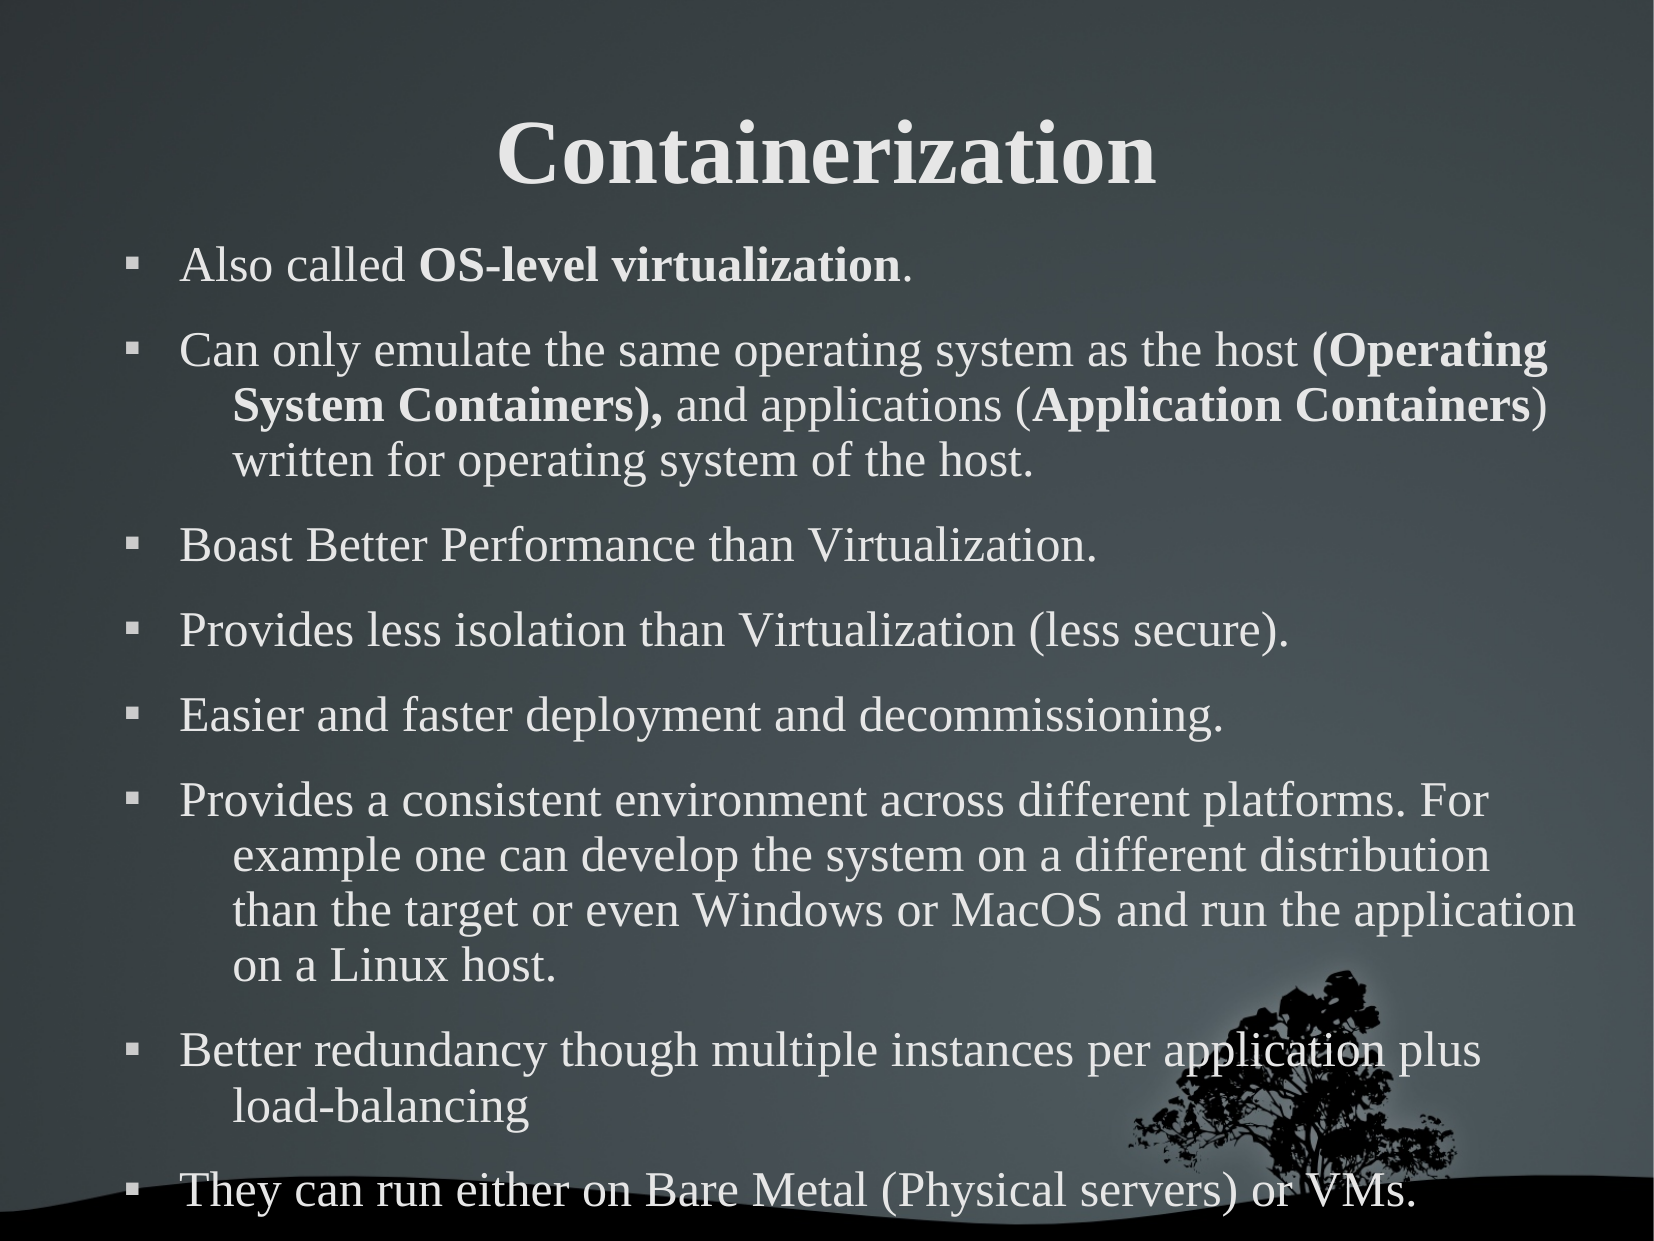

# Containerization
Also called OS-level virtualization.
Can only emulate the same operating system as the host (Operating System Containers), and applications (Application Containers) written for operating system of the host.
Boast Better Performance than Virtualization.
Provides less isolation than Virtualization (less secure).
Easier and faster deployment and decommissioning.
Provides a consistent environment across different platforms. For example one can develop the system on a different distribution than the target or even Windows or MacOS and run the application on a Linux host.
Better redundancy though multiple instances per application plus load-balancing
They can run either on Bare Metal (Physical servers) or VMs.